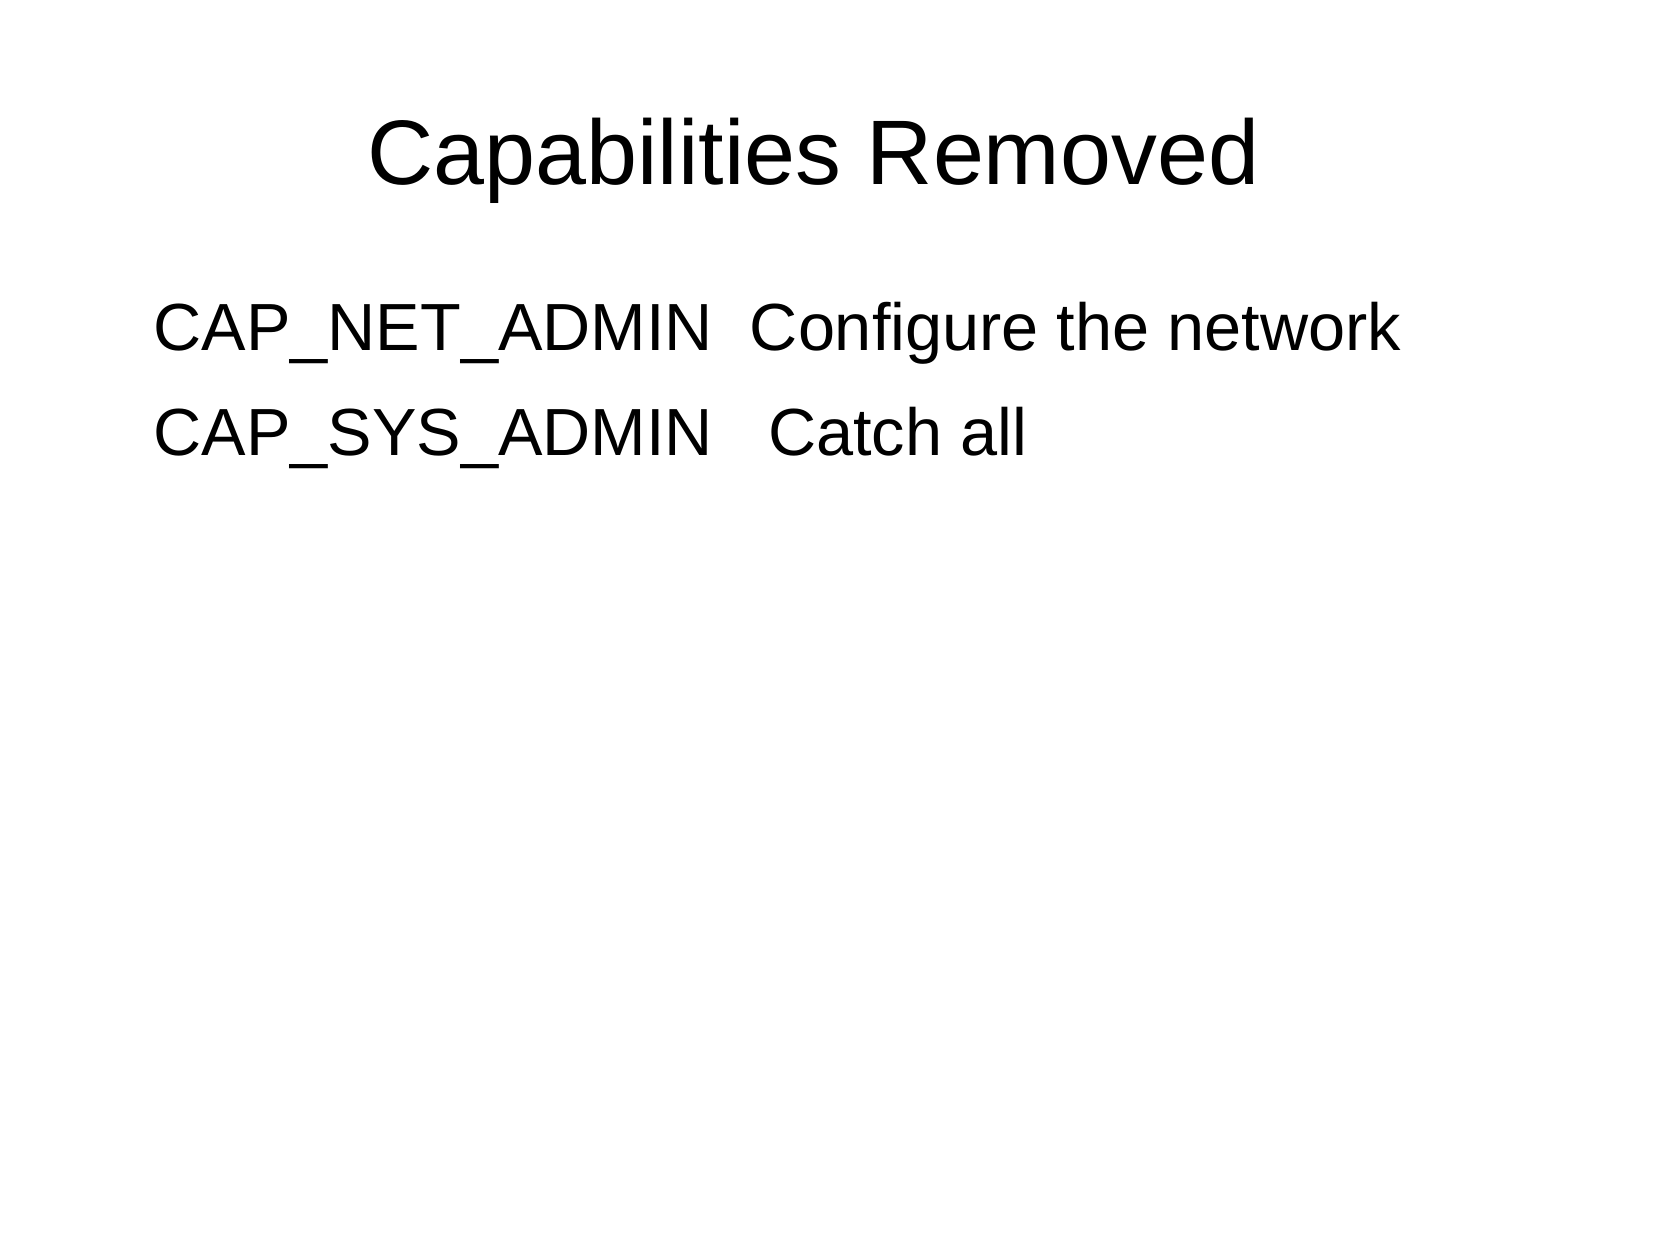

# Capabilities Removed
CAP_NET_ADMIN Configure the network
CAP_SYS_ADMIN Catch all